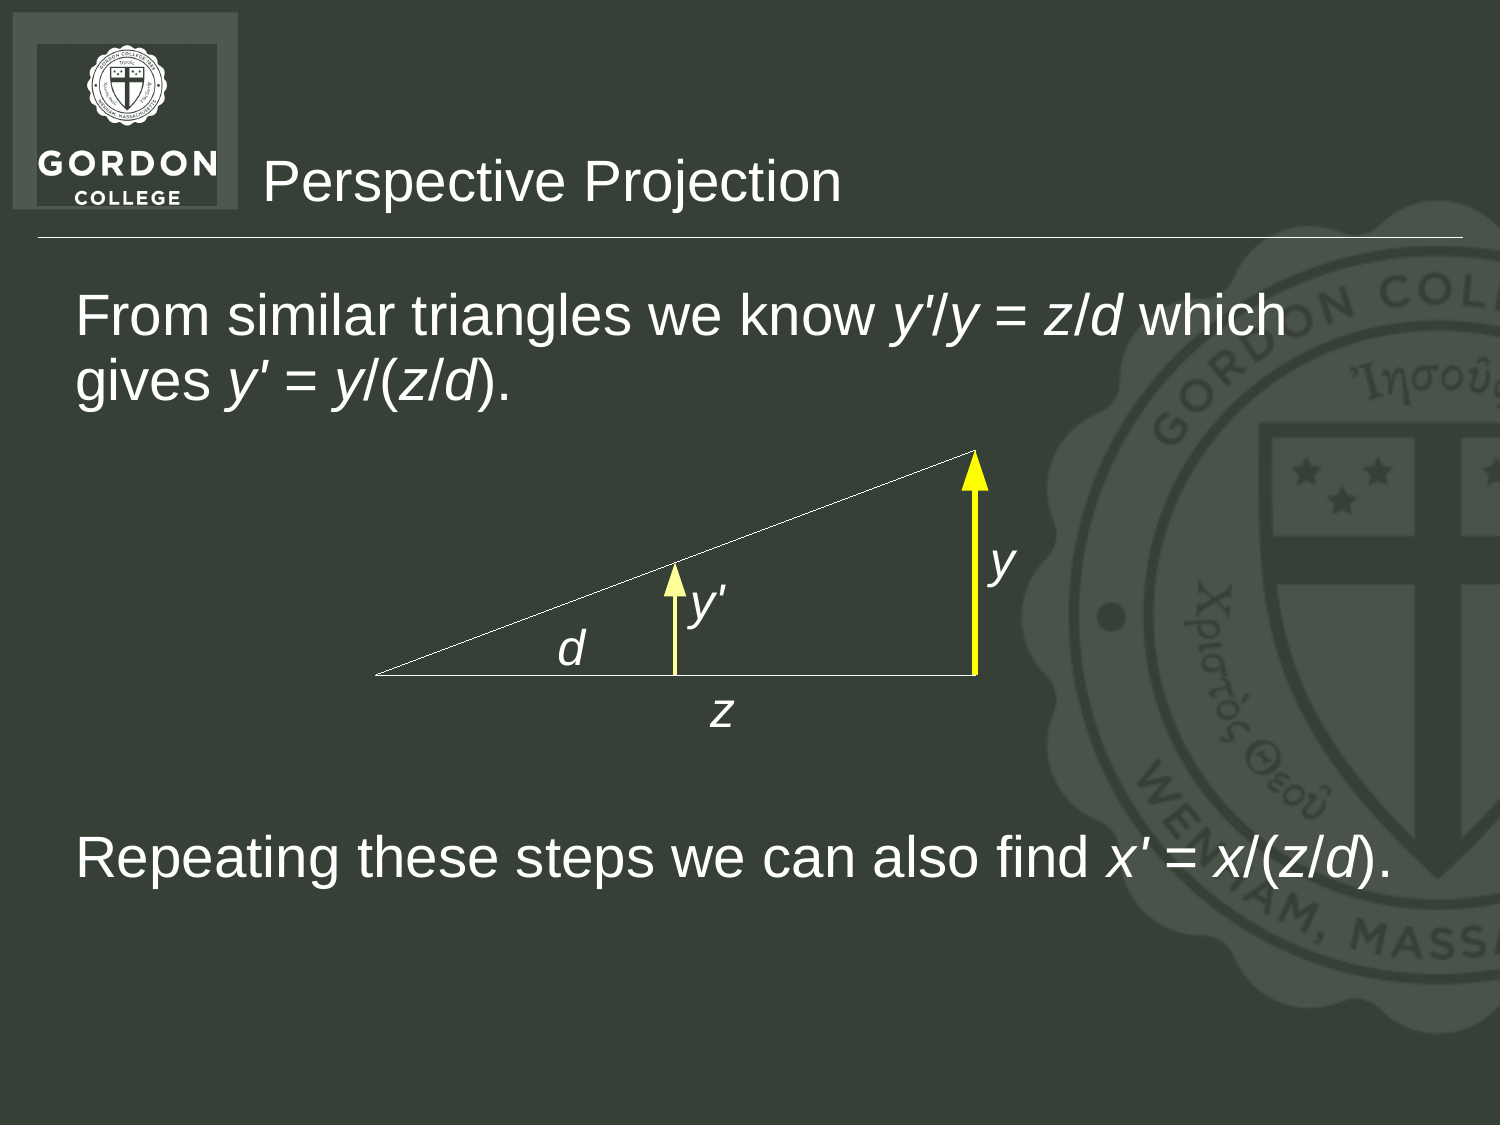

# Perspective Projection
From similar triangles we know y'/y = z/d which gives y' = y/(z/d).
Repeating these steps we can also find x' = x/(z/d).
y
y'
d
z